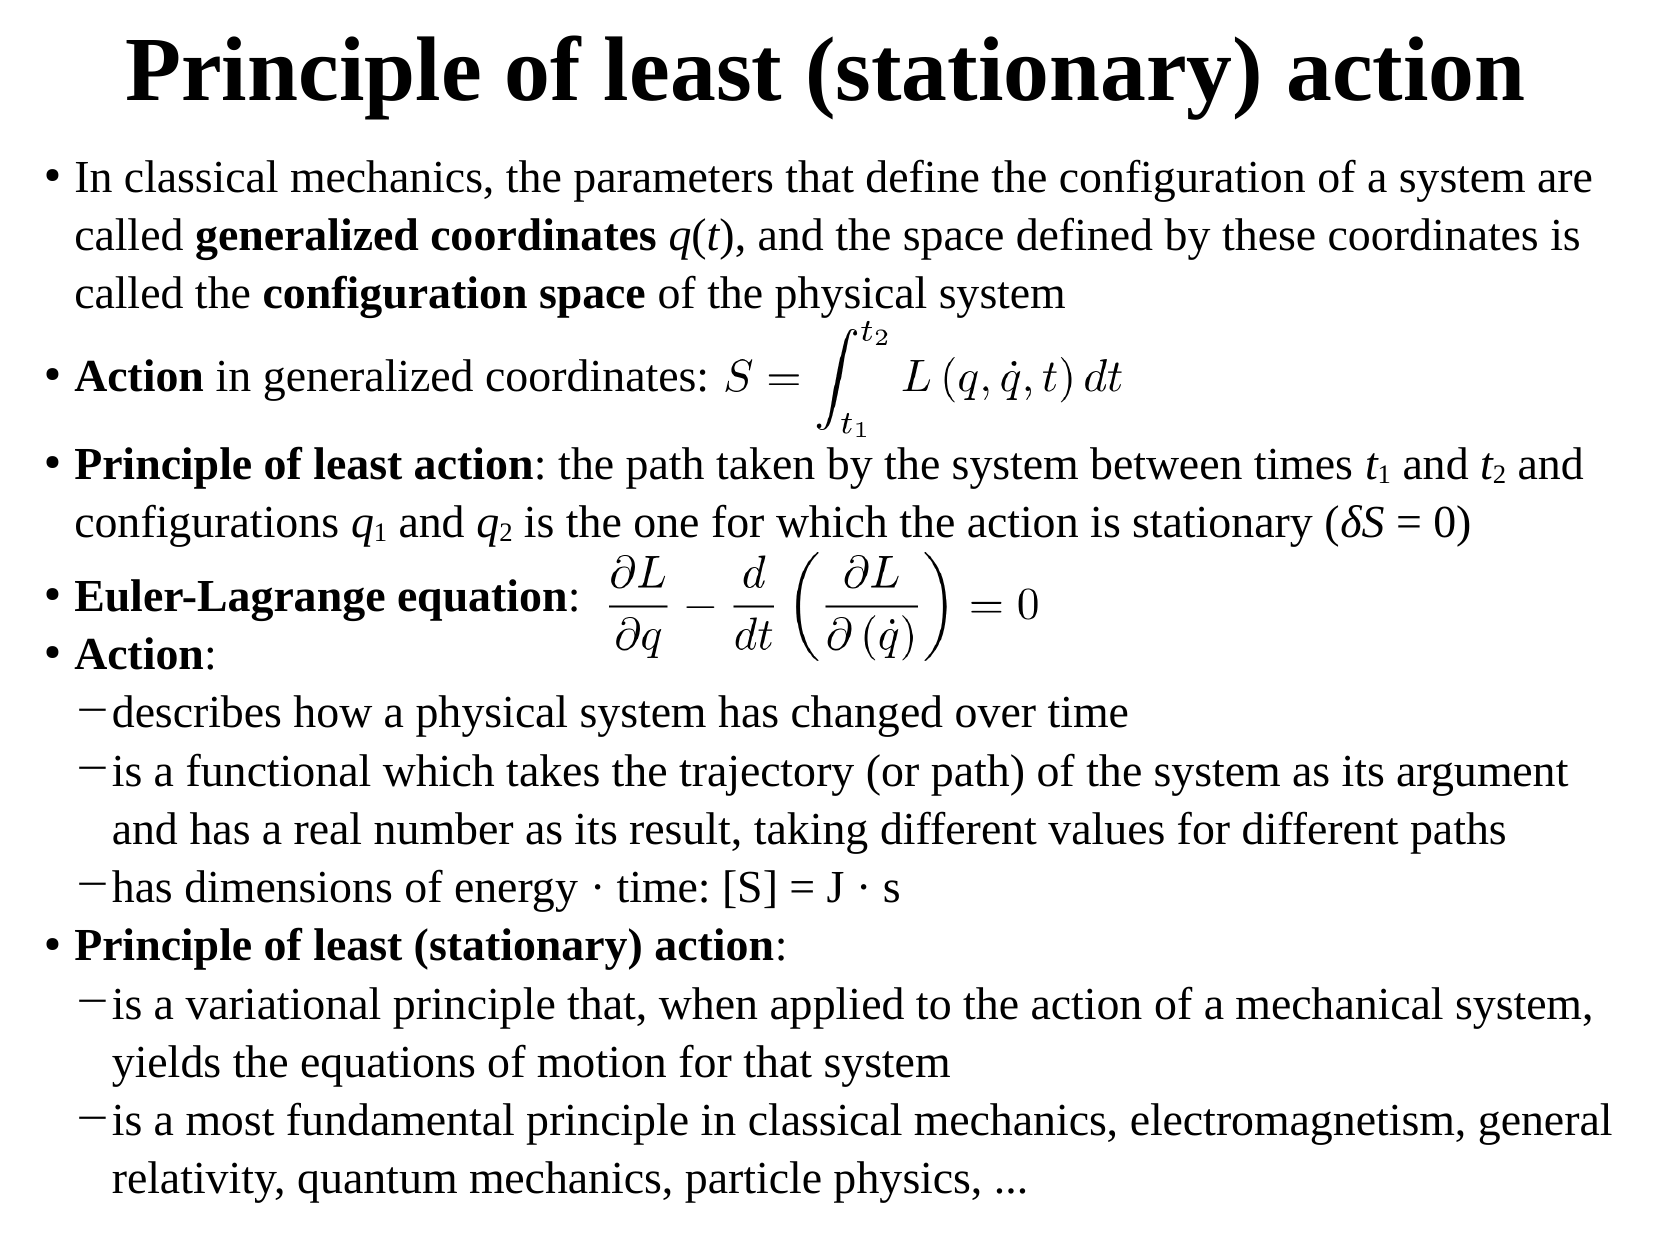

Principle of least (stationary) action
# In classical mechanics, the parameters that define the configuration of a system are called generalized coordinates q(t), and the space defined by these coordinates is called the configuration space of the physical system
Action in generalized coordinates:
Principle of least action: the path taken by the system between times t1 and t2 and configurations q1 and q2 is the one for which the action is stationary (δS = 0)
Euler-Lagrange equation:
Action:
describes how a physical system has changed over time
is a functional which takes the trajectory (or path) of the system as its argument and has a real number as its result, taking different values for different paths
has dimensions of energy · time: [S] = J · s
Principle of least (stationary) action:
is a variational principle that, when applied to the action of a mechanical system, yields the equations of motion for that system
is a most fundamental principle in classical mechanics, electromagnetism, general relativity, quantum mechanics, particle physics, ...